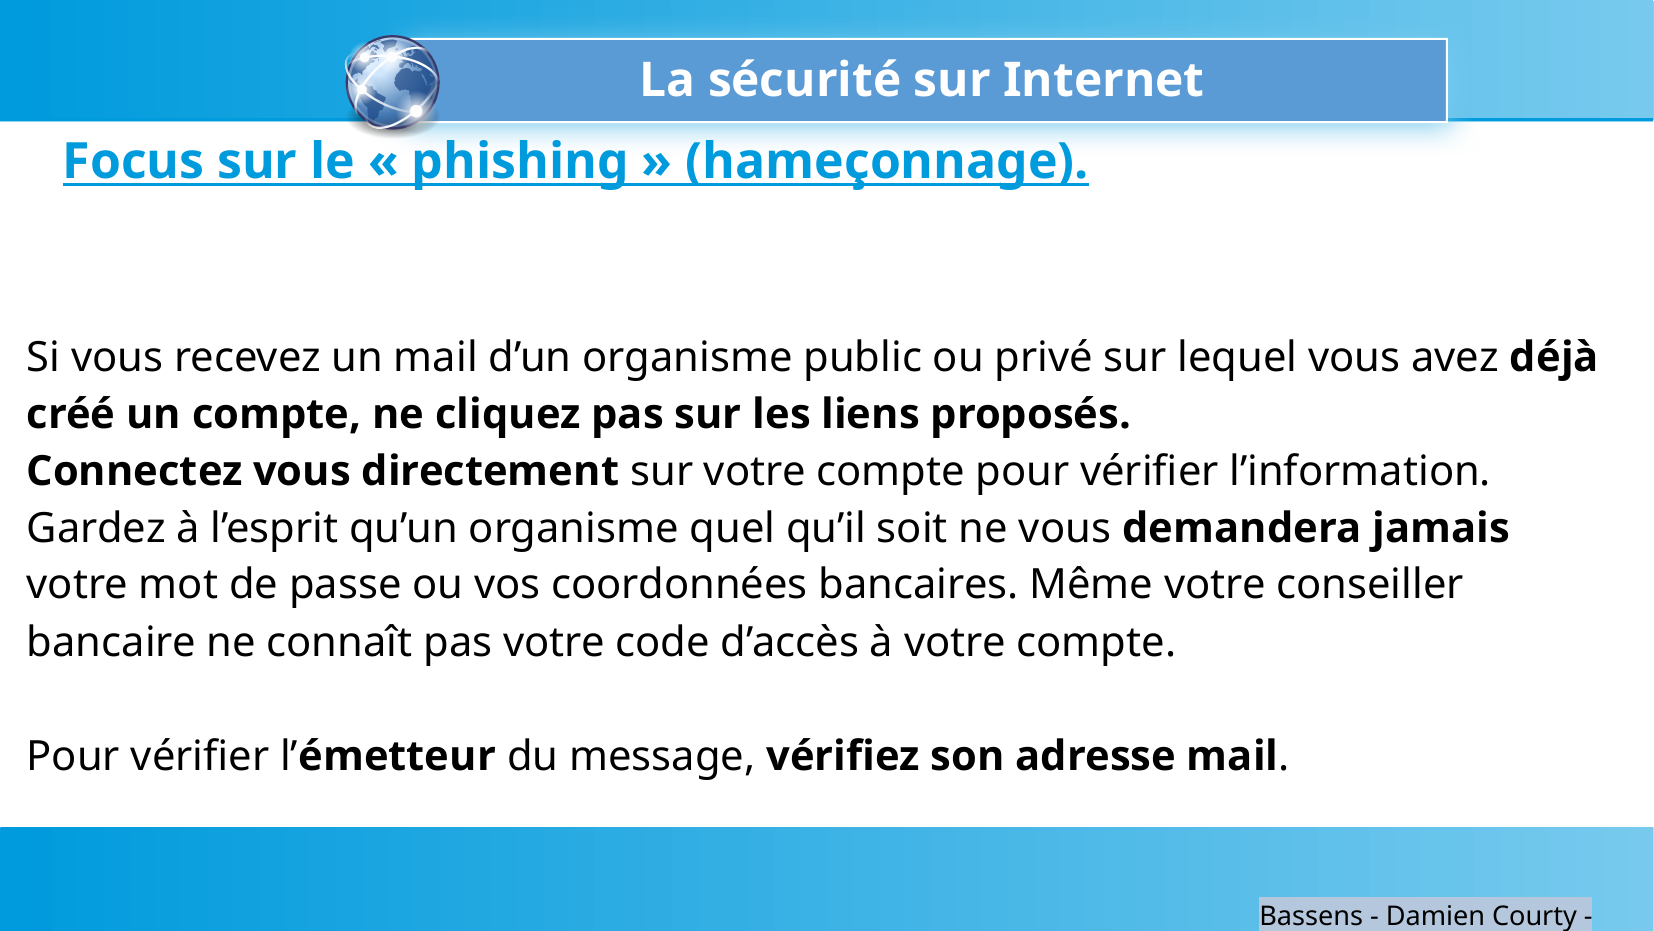

La sécurité sur Internet
Focus sur le « phishing » (hameçonnage).
Si vous recevez un mail d’un organisme public ou privé sur lequel vous avez déjà créé un compte, ne cliquez pas sur les liens proposés.
Connectez vous directement sur votre compte pour vérifier l’information.
Gardez à l’esprit qu’un organisme quel qu’il soit ne vous demandera jamais votre mot de passe ou vos coordonnées bancaires. Même votre conseiller bancaire ne connaît pas votre code d’accès à votre compte.
Pour vérifier l’émetteur du message, vérifiez son adresse mail.
Bassens - Damien Courty - 2024